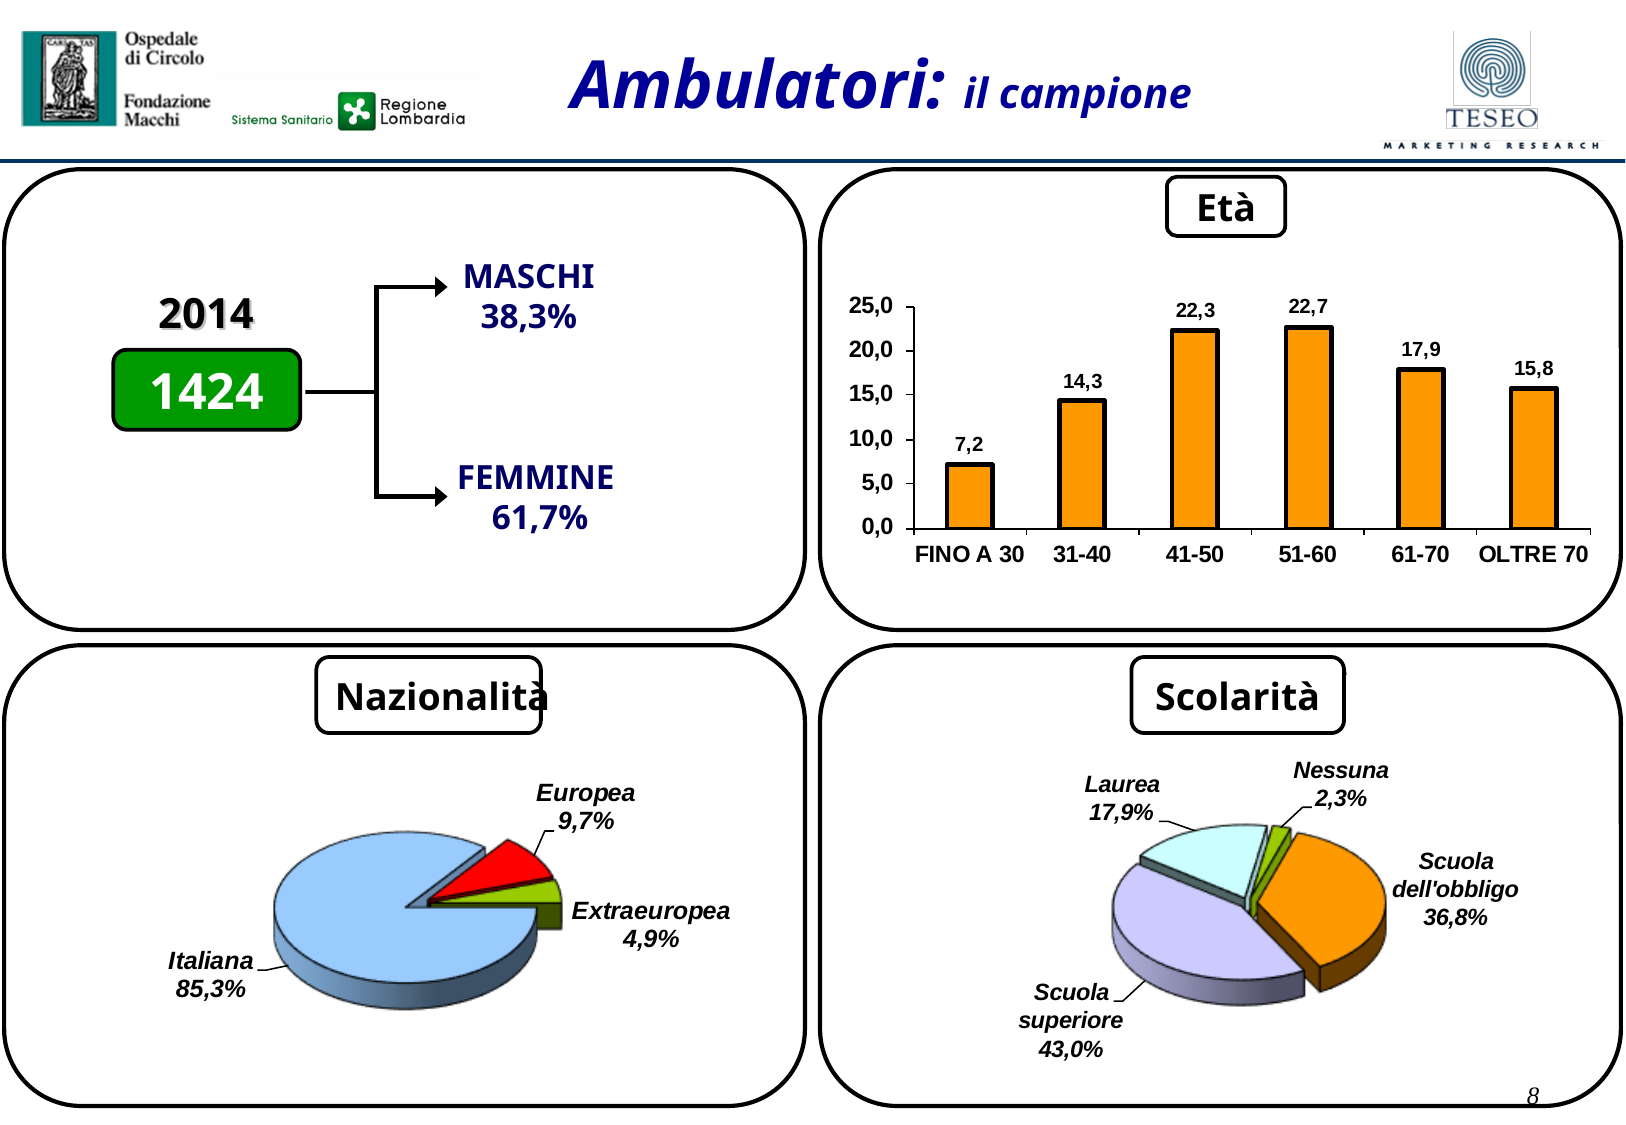

Ambulatori: il campione
Età
MASCHI
38,3%
2014
1424
FEMMINE
61,7%
Nazionalità
Scolarità